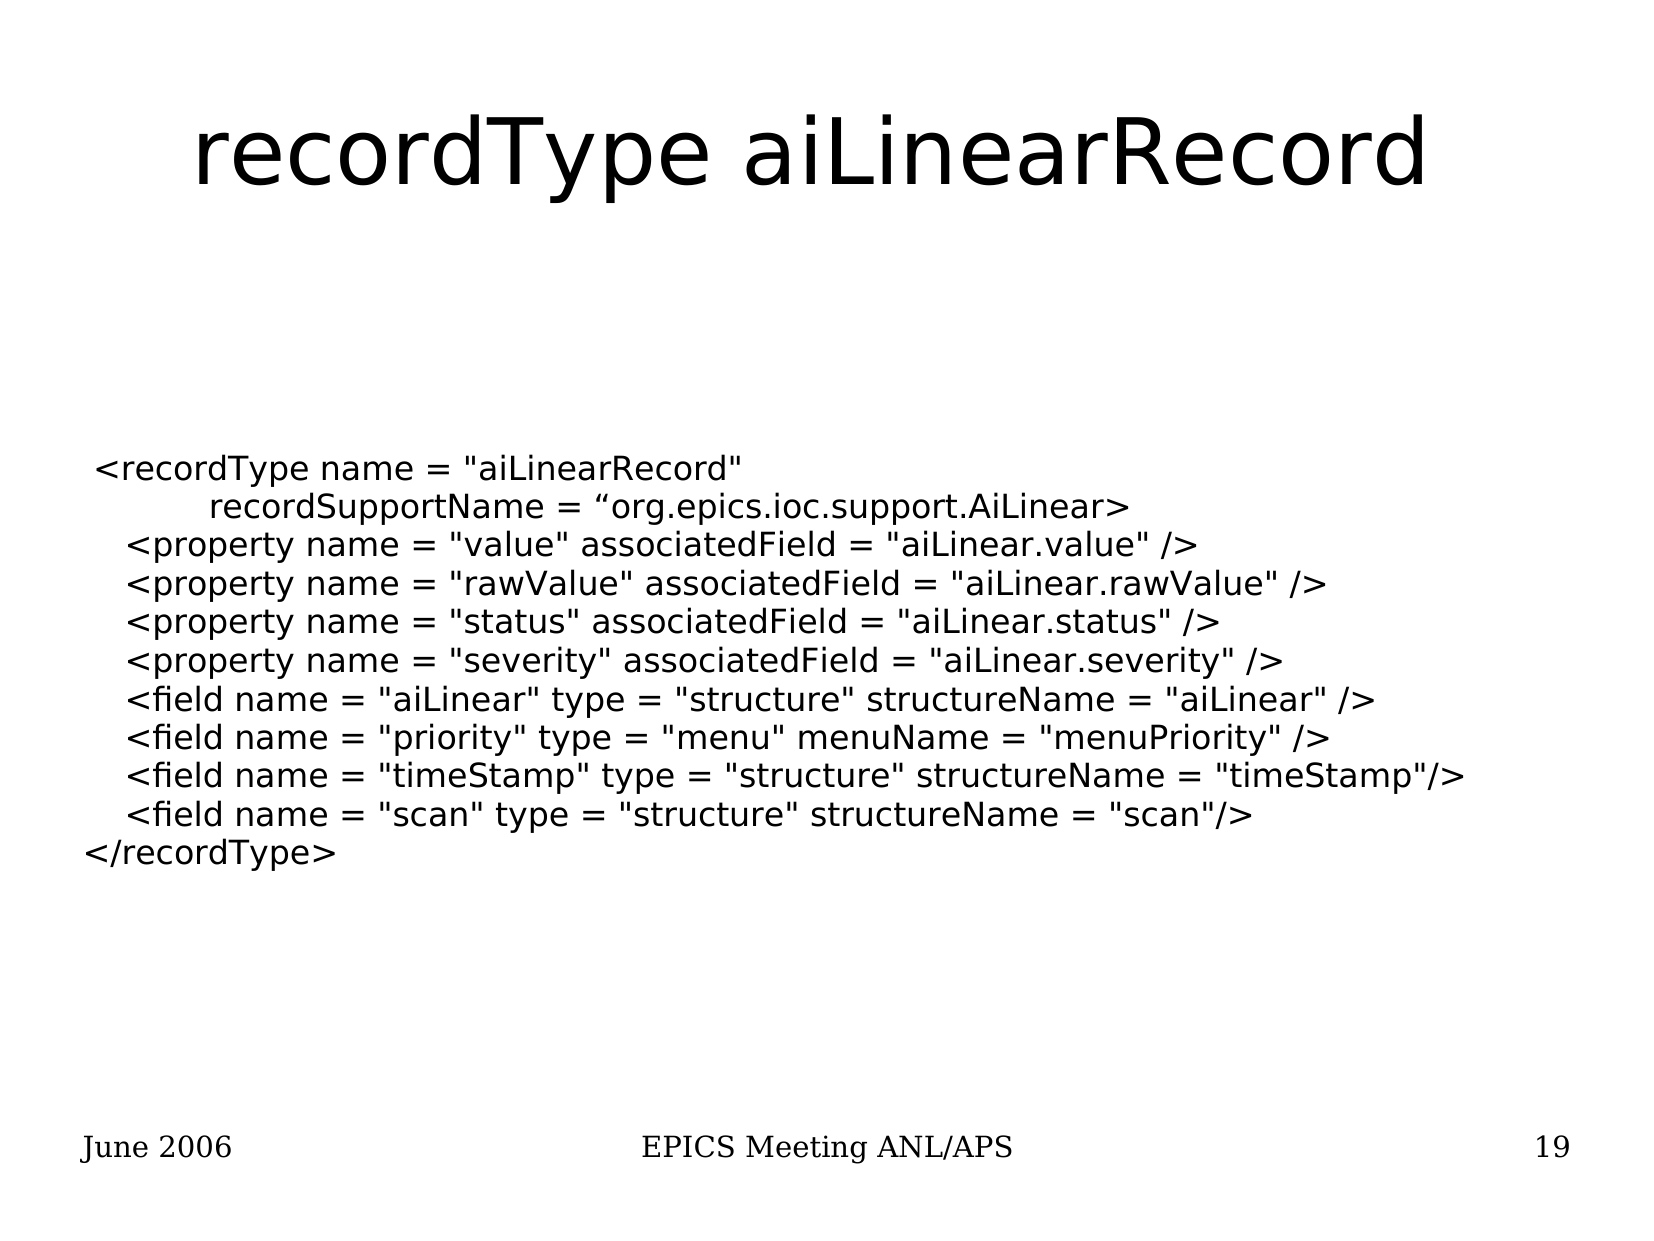

# recordType aiLinearRecord
 <recordType name = "aiLinearRecord"
 recordSupportName = “org.epics.ioc.support.AiLinear>
 <property name = "value" associatedField = "aiLinear.value" />
 <property name = "rawValue" associatedField = "aiLinear.rawValue" />
 <property name = "status" associatedField = "aiLinear.status" />
 <property name = "severity" associatedField = "aiLinear.severity" />
 <field name = "aiLinear" type = "structure" structureName = "aiLinear" />
 <field name = "priority" type = "menu" menuName = "menuPriority" />
 <field name = "timeStamp" type = "structure" structureName = "timeStamp"/>
 <field name = "scan" type = "structure" structureName = "scan"/>
</recordType>
June 2006
EPICS Meeting ANL/APS
19